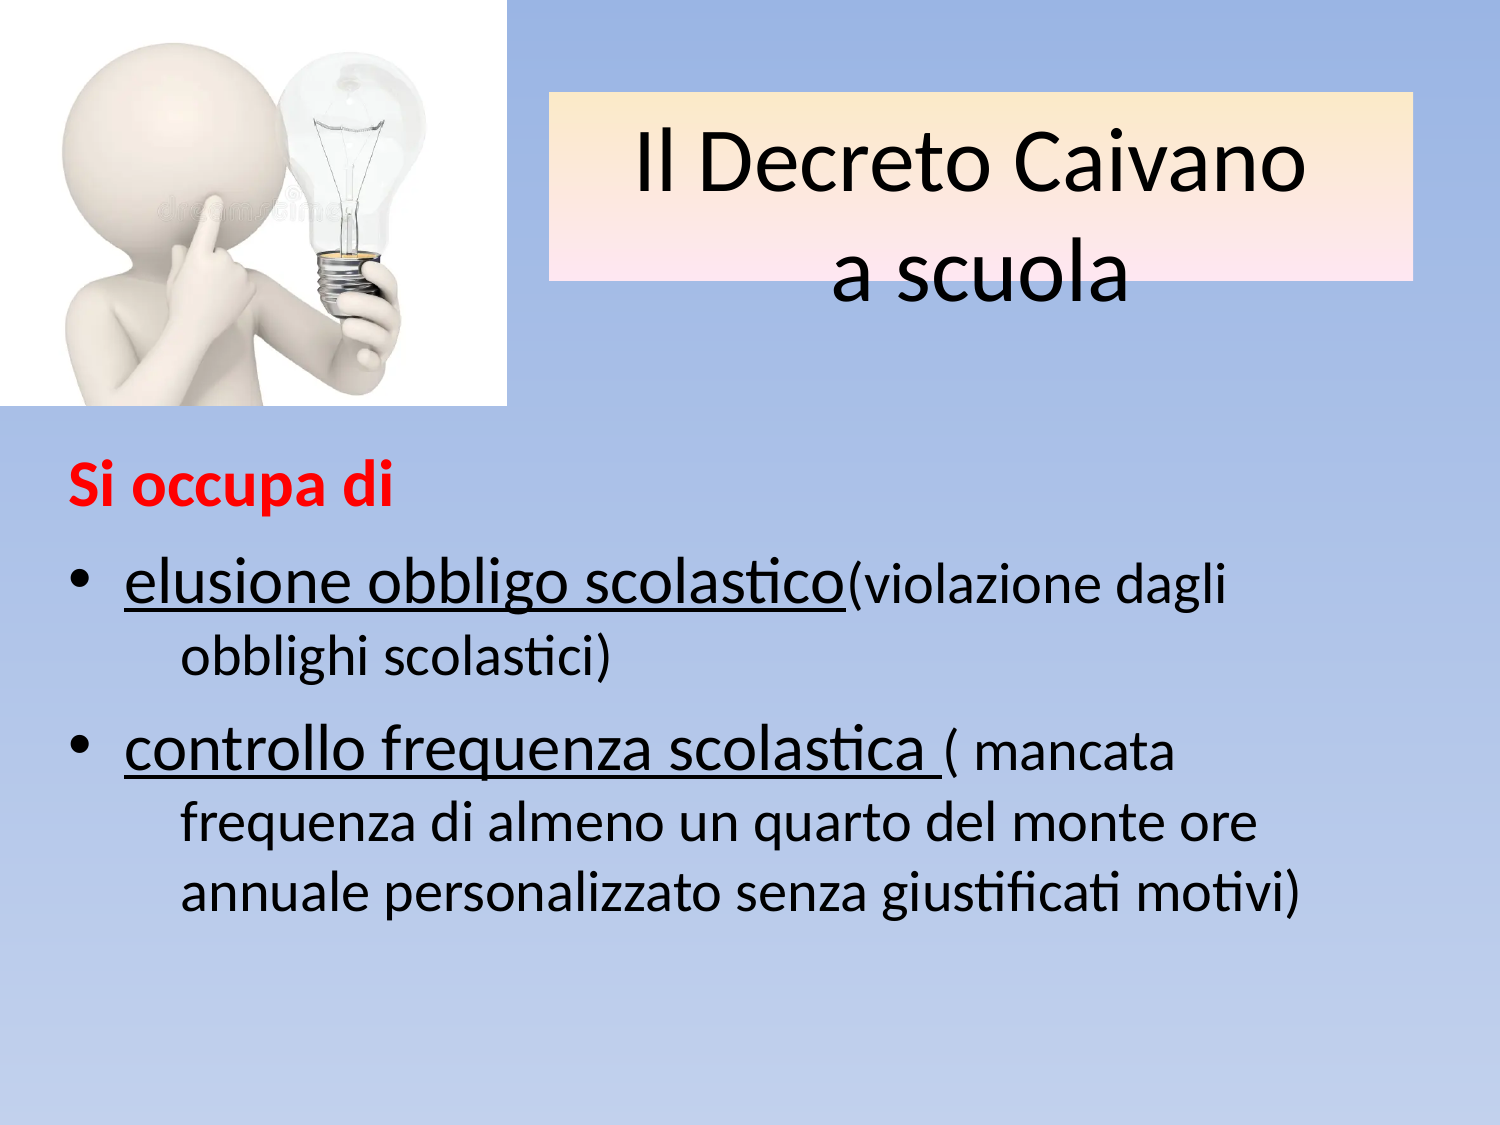

# Il Decreto Caivano a scuola
Si occupa di
elusione obbligo scolastico(violazione dagli obblighi scolastici)
controllo frequenza scolastica ( mancata frequenza di almeno un quarto del monte ore annuale personalizzato senza giustificati motivi)